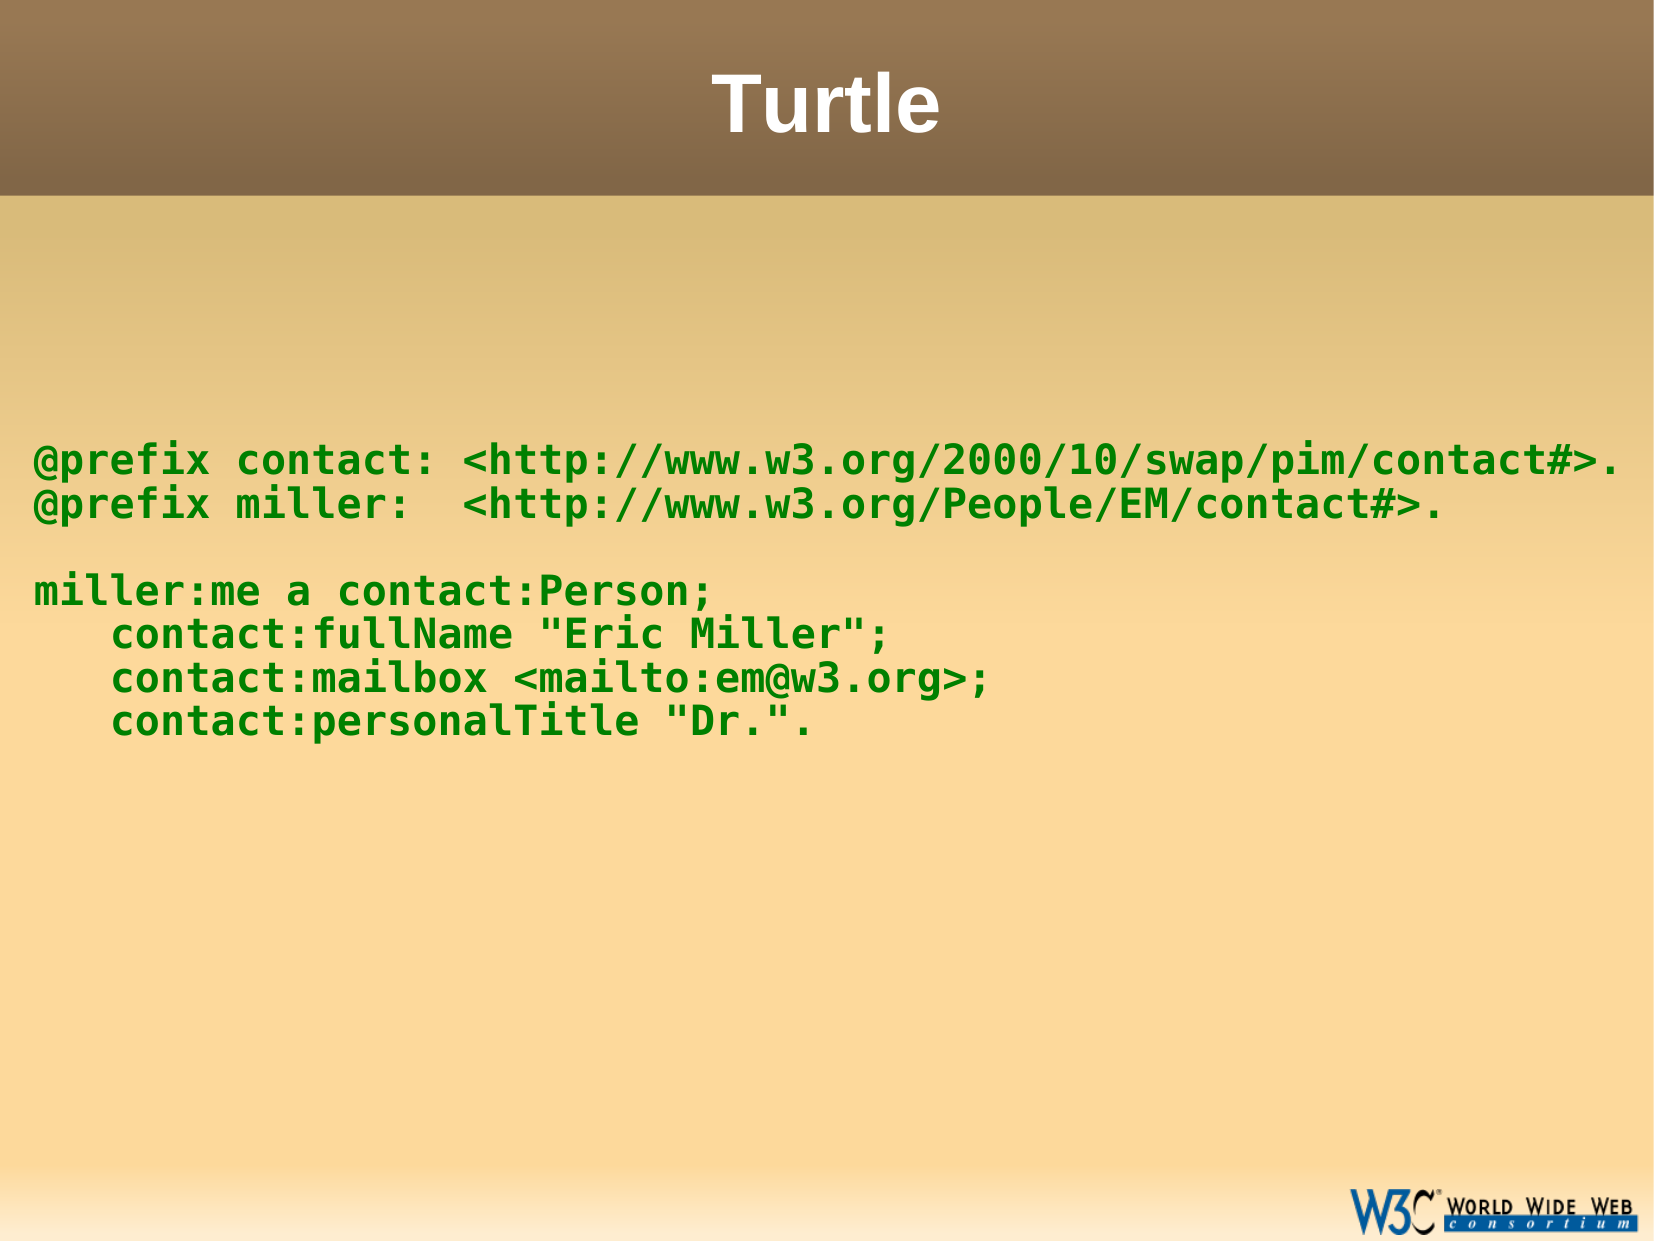

# Turtle
@prefix contact: <http://www.w3.org/2000/10/swap/pim/contact#>.
@prefix miller: <http://www.w3.org/People/EM/contact#>.
miller:me a contact:Person;
 contact:fullName "Eric Miller";
 contact:mailbox <mailto:em@w3.org>;
 contact:personalTitle "Dr.".